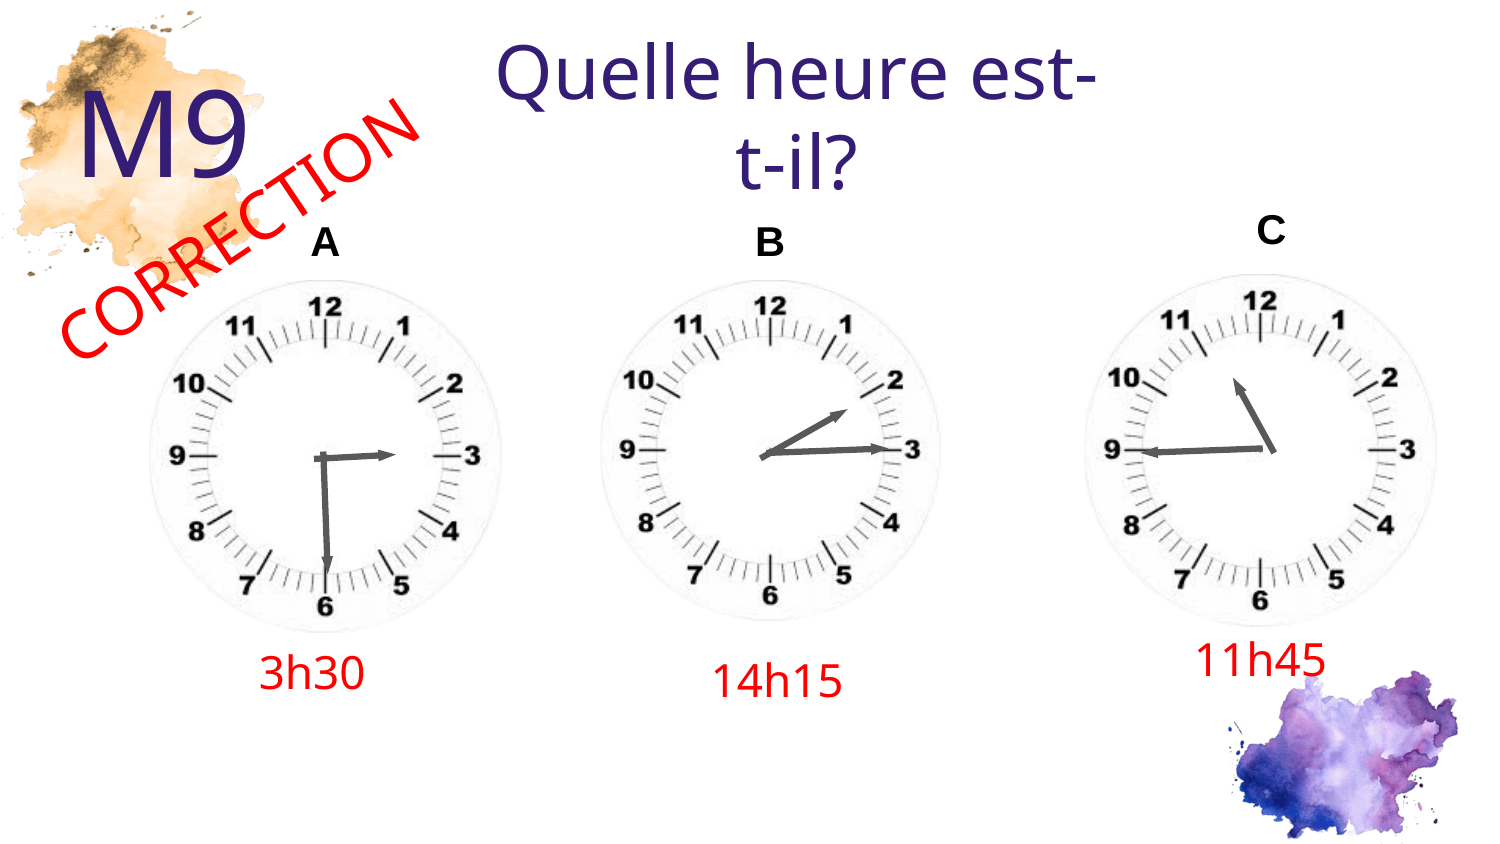

Quelle heure est-t-il?
M9
CORRECTION
C
A
B
11h45
 3h30
 14h15